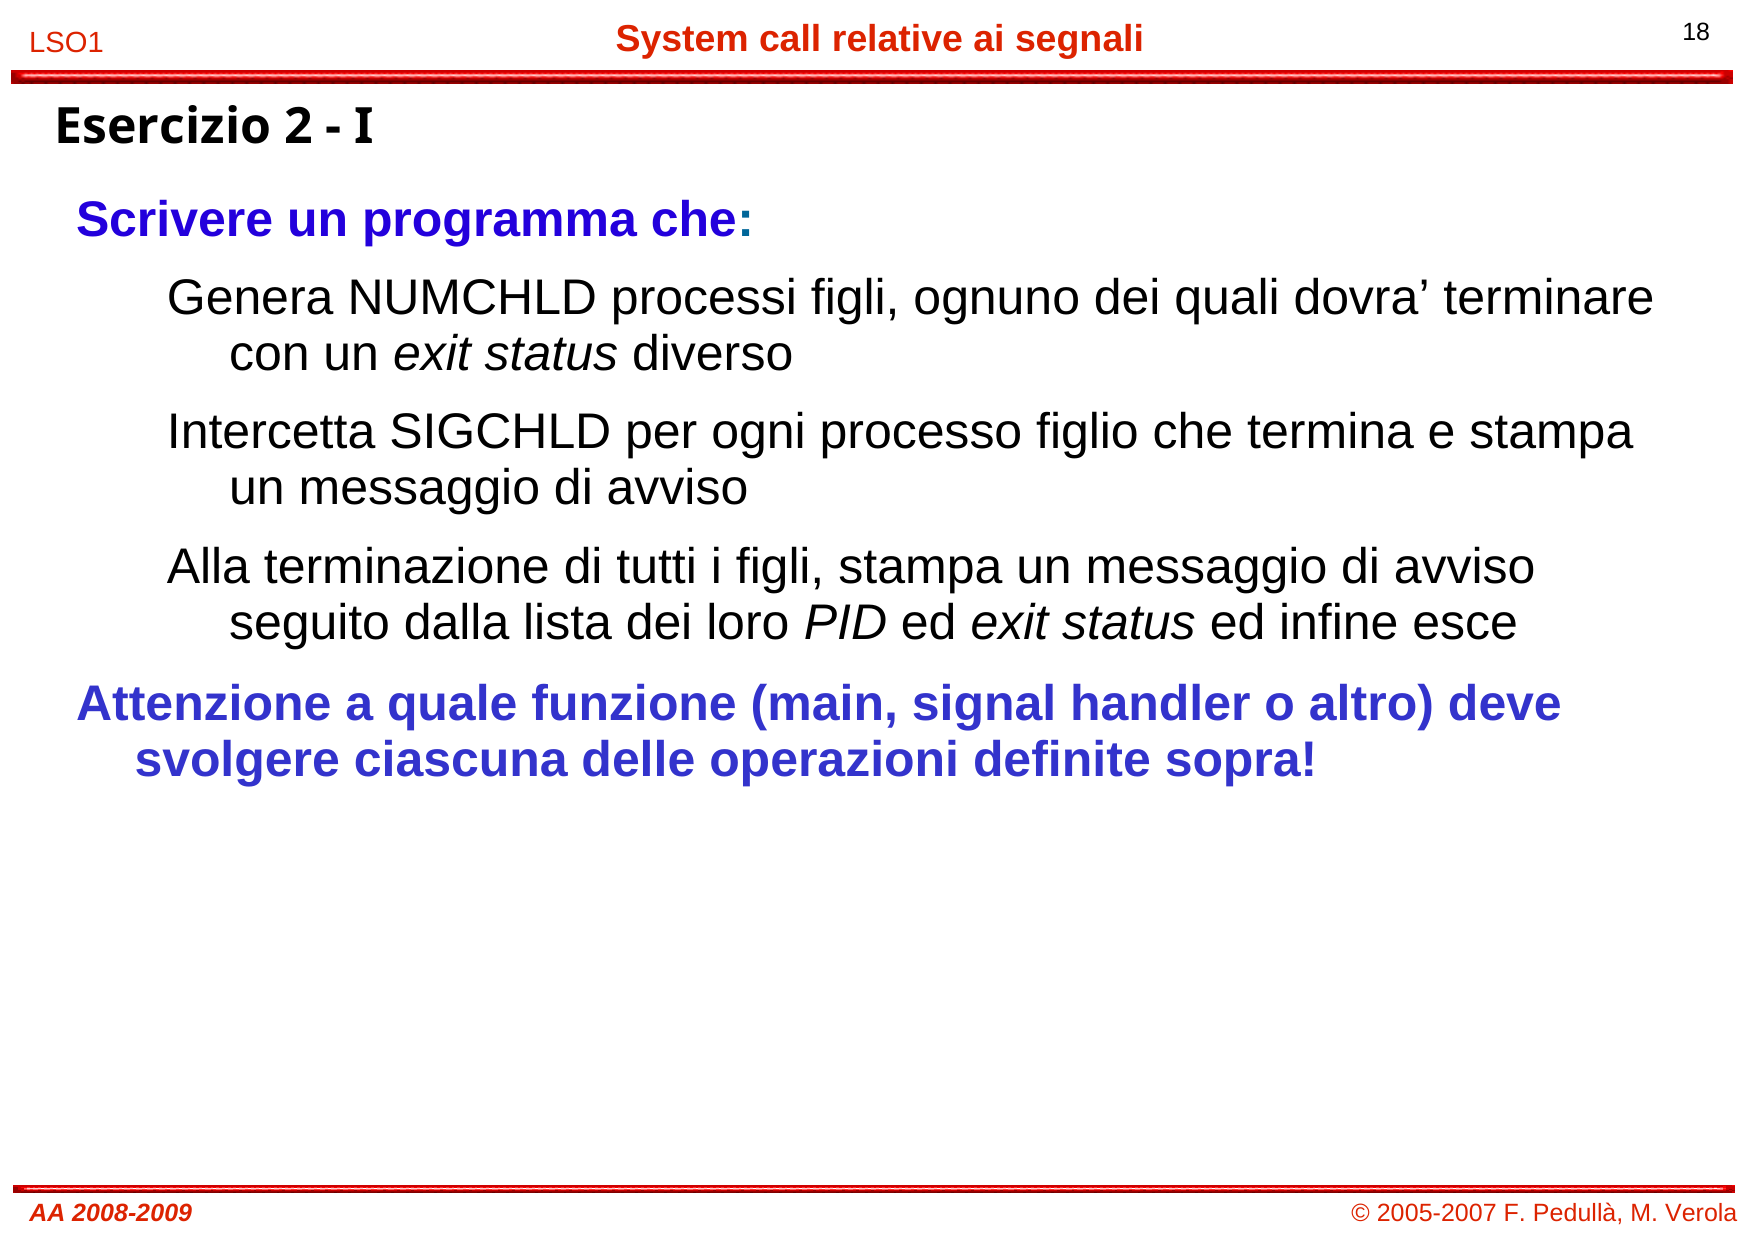

# Esercizio 2 - I
Scrivere un programma che:
Genera NUMCHLD processi figli, ognuno dei quali dovra’ terminare con un exit status diverso
Intercetta SIGCHLD per ogni processo figlio che termina e stampa un messaggio di avviso
Alla terminazione di tutti i figli, stampa un messaggio di avviso seguito dalla lista dei loro PID ed exit status ed infine esce
Attenzione a quale funzione (main, signal handler o altro) deve svolgere ciascuna delle operazioni definite sopra!